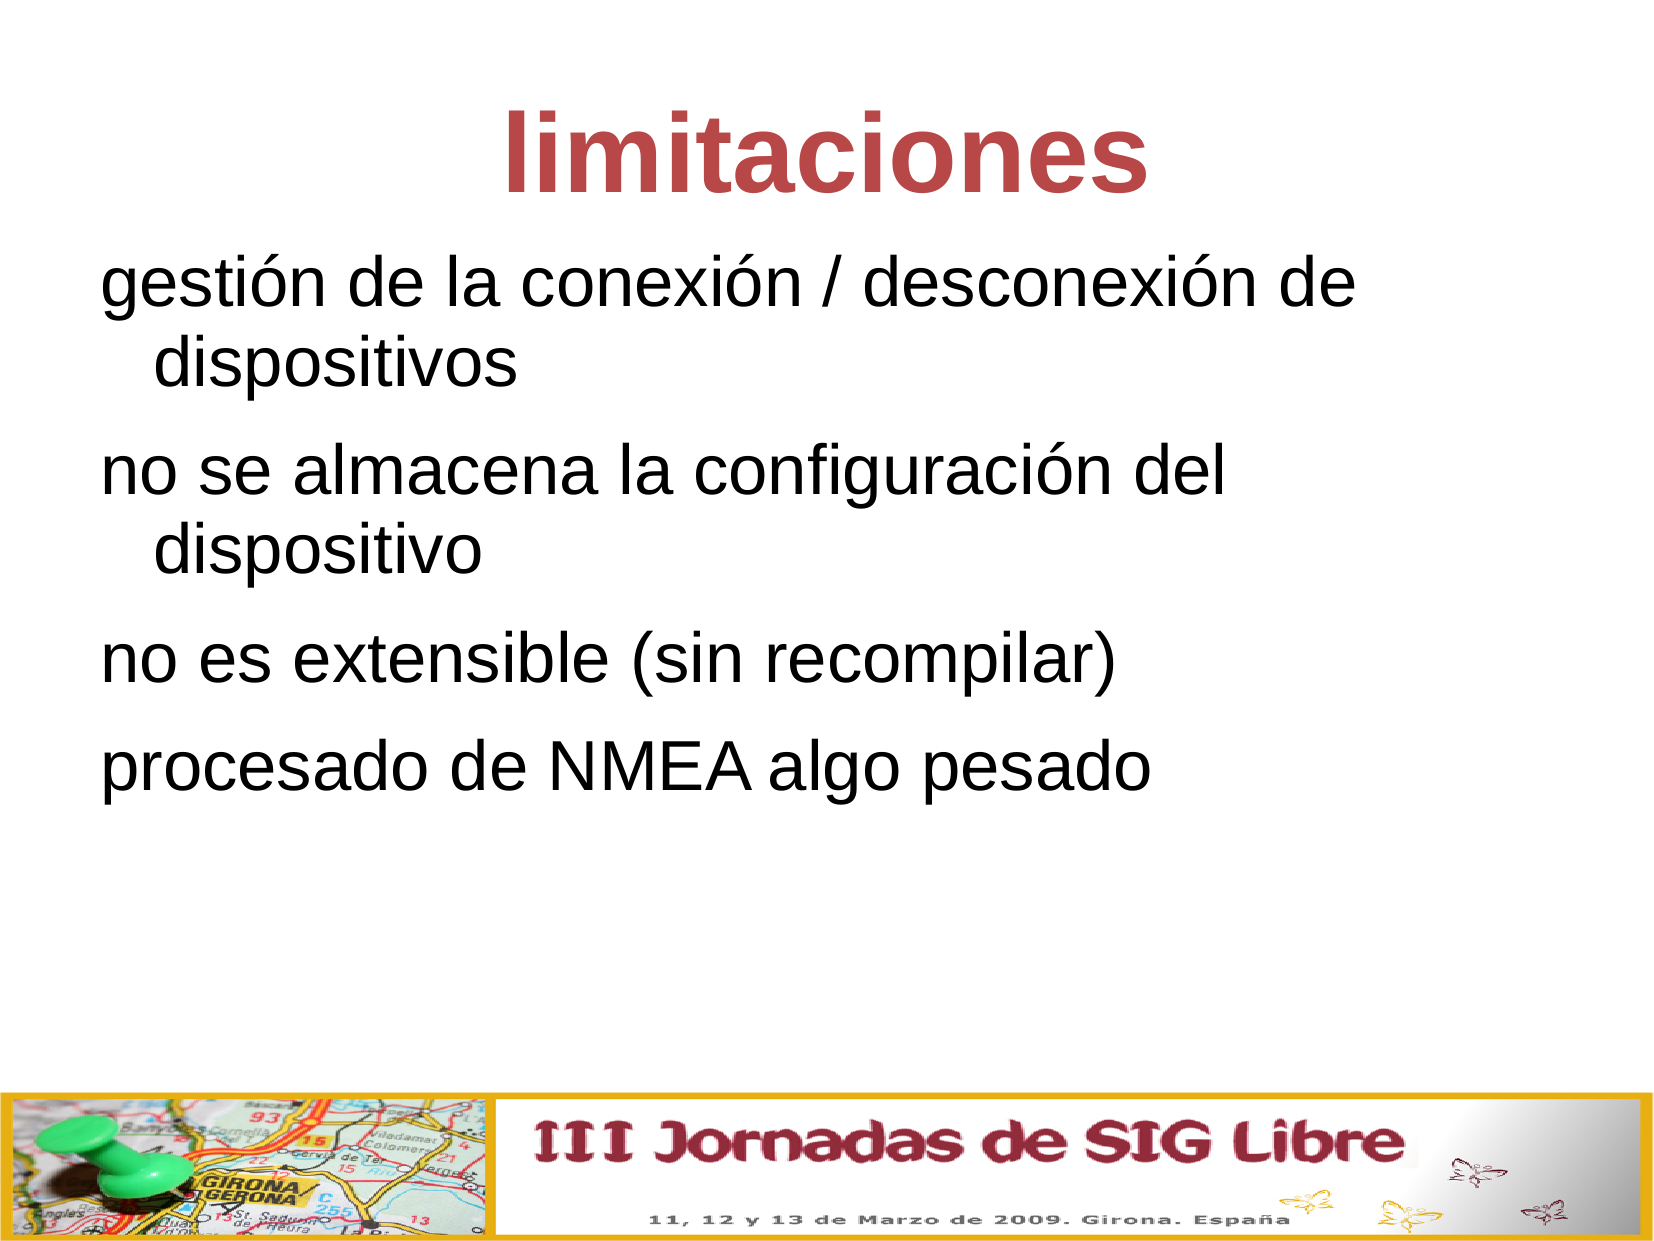

# limitaciones
gestión de la conexión / desconexión de dispositivos
no se almacena la configuración del dispositivo
no es extensible (sin recompilar)
procesado de NMEA algo pesado